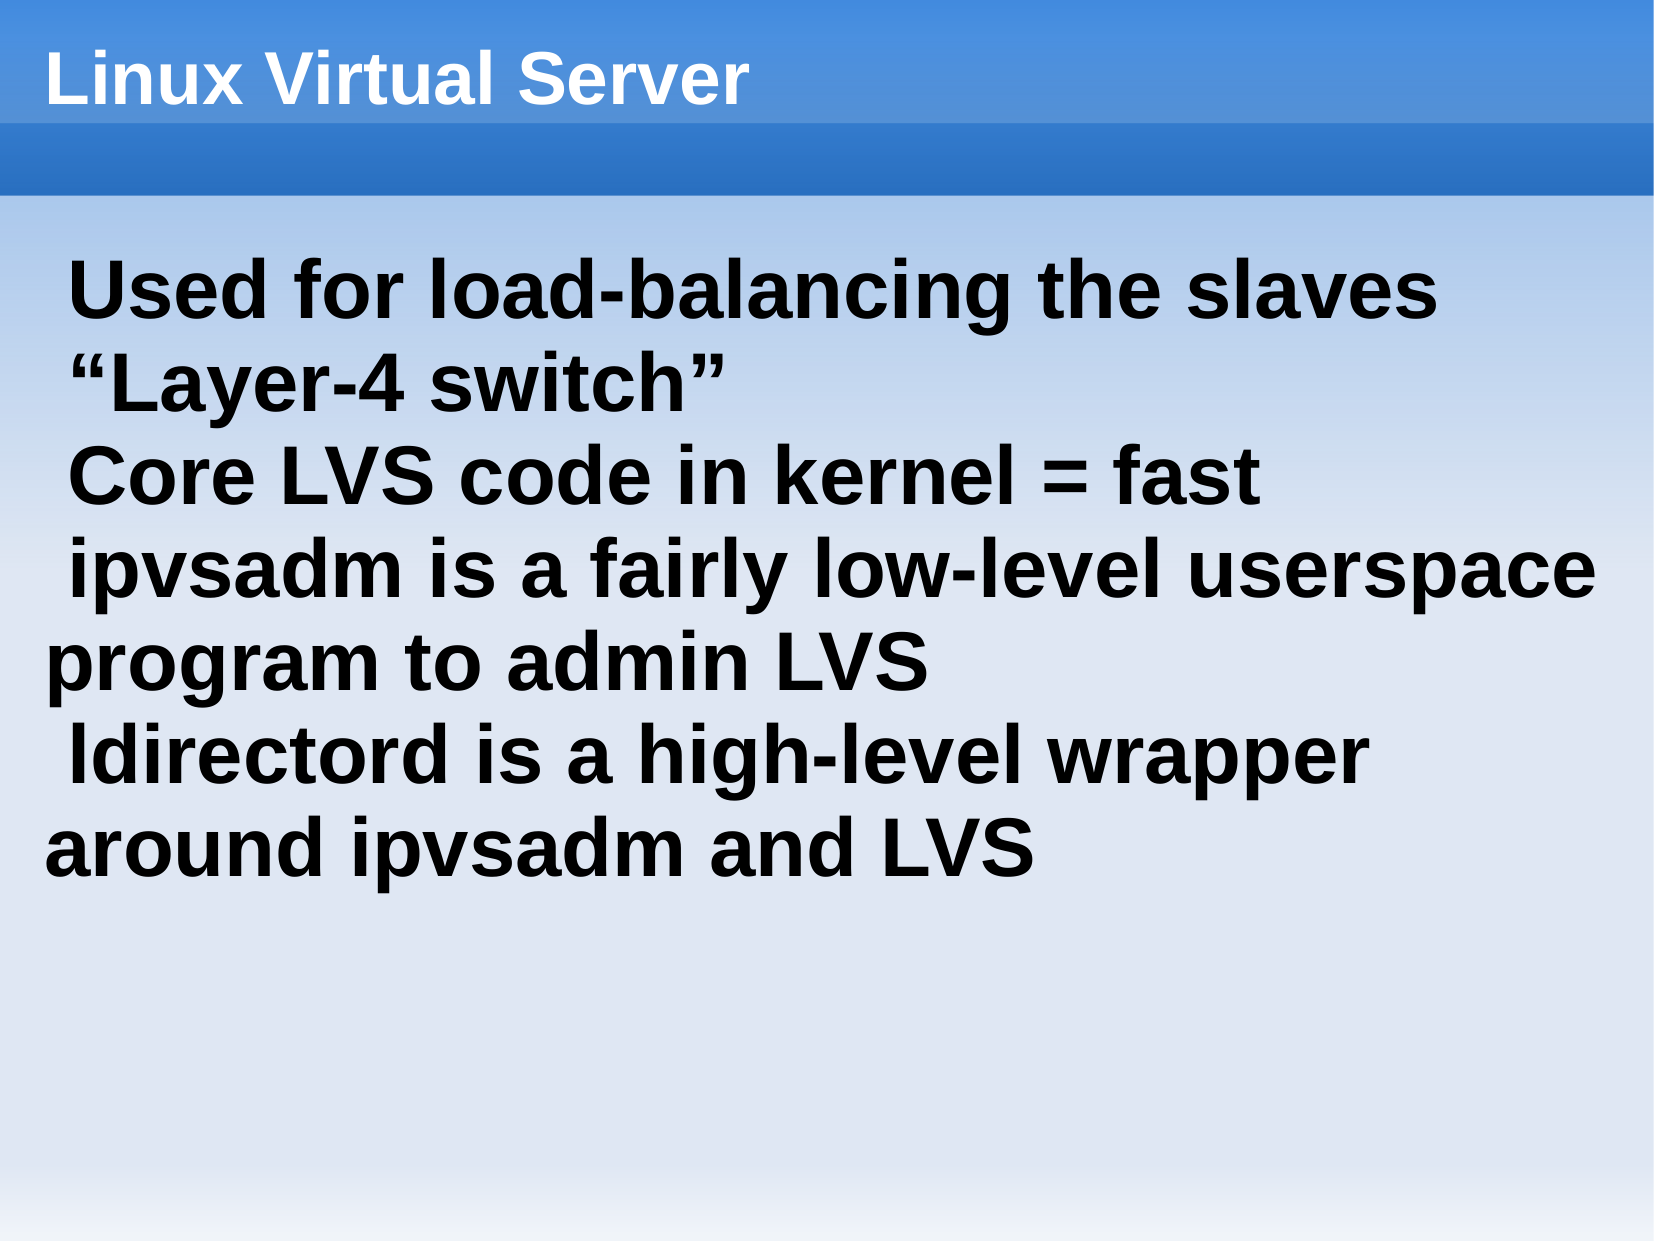

Linux Virtual Server
 Used for load-balancing the slaves
 “Layer-4 switch”
 Core LVS code in kernel = fast
 ipvsadm is a fairly low-level userspace program to admin LVS
 ldirectord is a high-level wrapper around ipvsadm and LVS